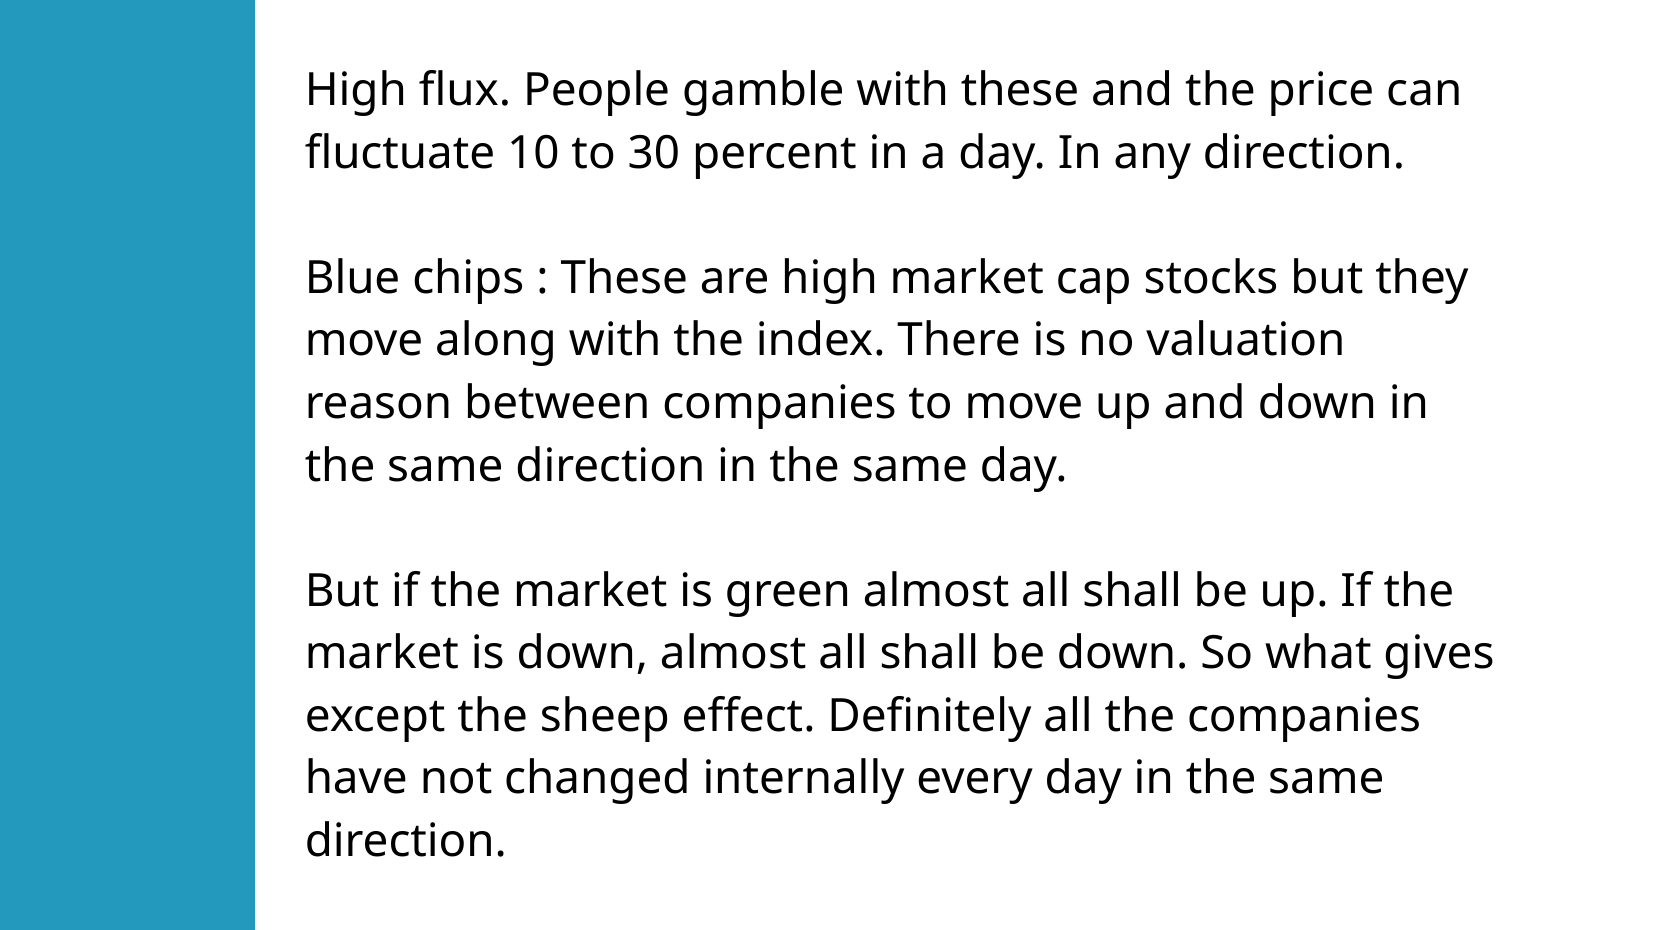

# High flux. People gamble with these and the price can fluctuate 10 to 30 percent in a day. In any direction. Blue chips : These are high market cap stocks but they move along with the index. There is no valuation reason between companies to move up and down in the same direction in the same day. But if the market is green almost all shall be up. If the market is down, almost all shall be down. So what gives except the sheep effect. Definitely all the companies have not changed internally every day in the same direction.